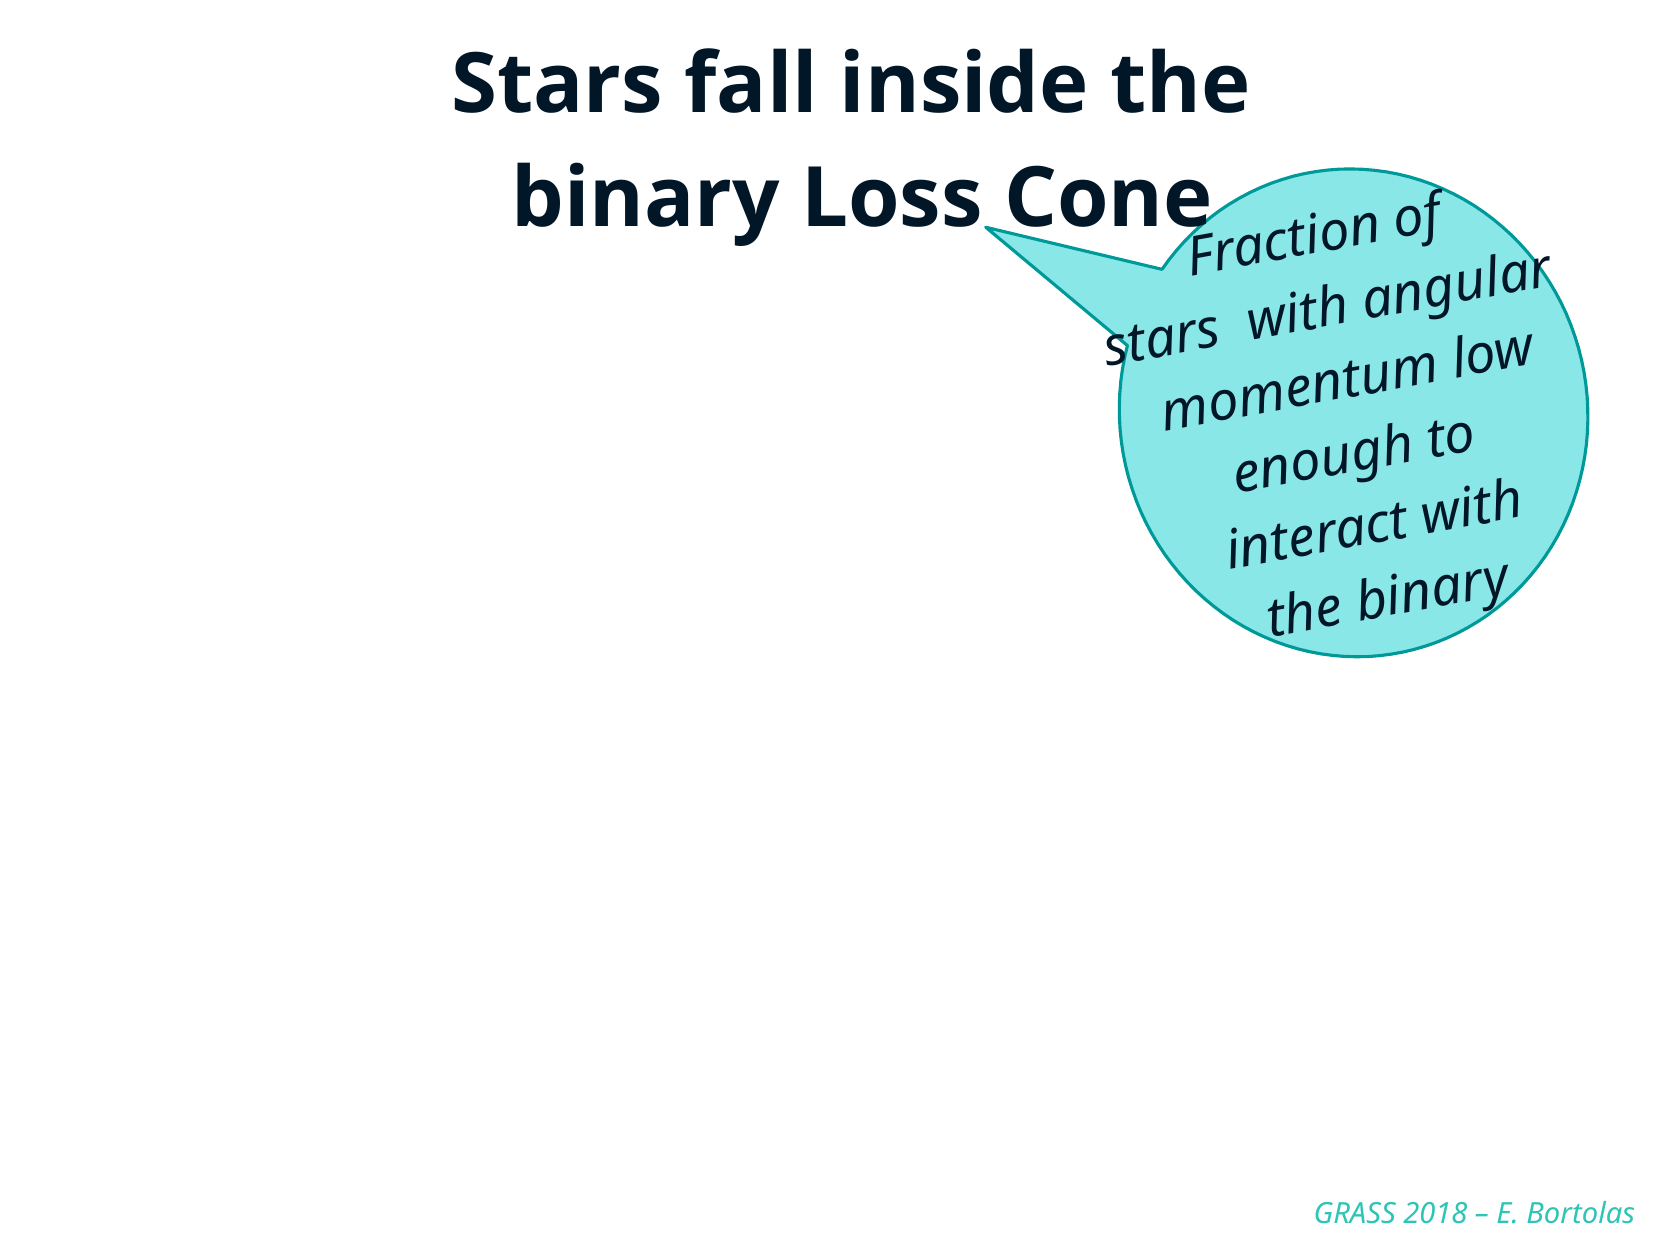

Stars fall inside the
binary Loss Cone
Fraction of
stars with angular
momentum low
enough to
interact with
the binary
GRASS 2018 – E. Bortolas